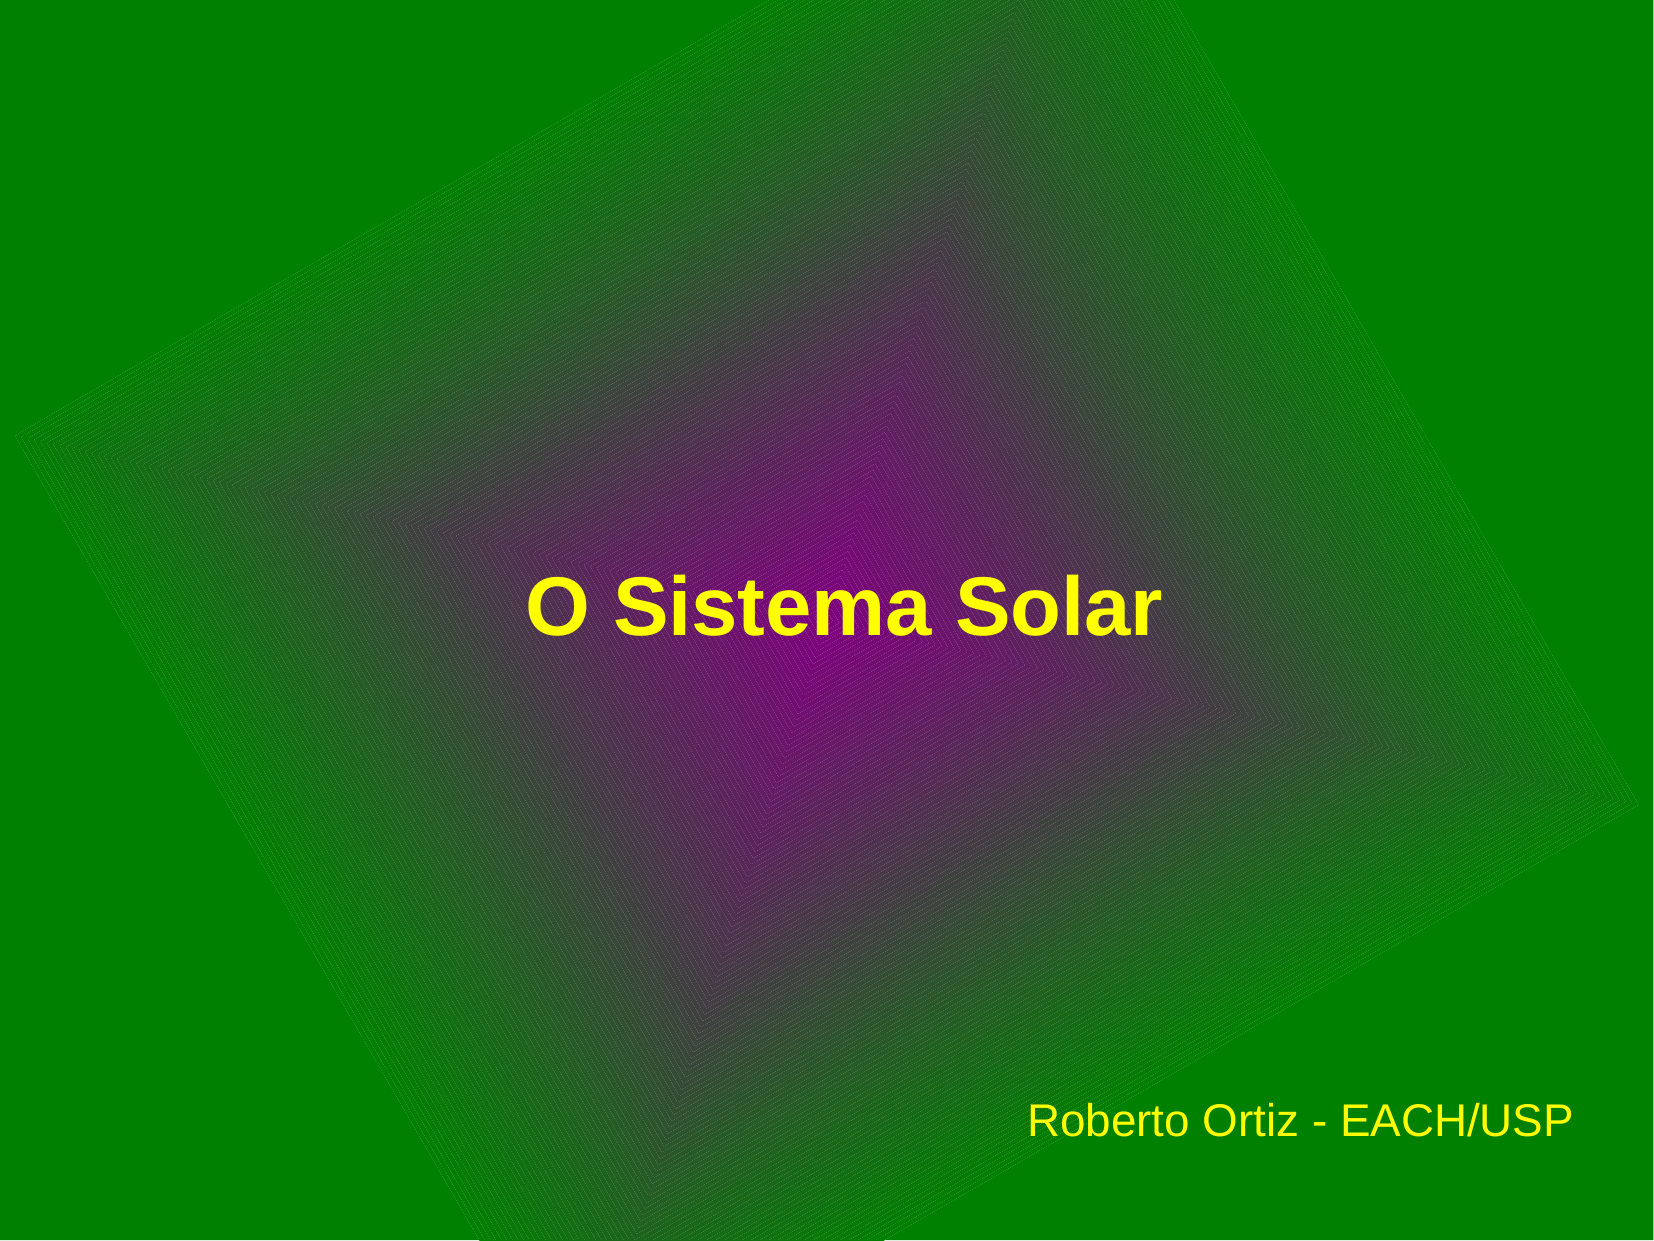

#
O Sistema Solar
Roberto Ortiz - EACH/USP